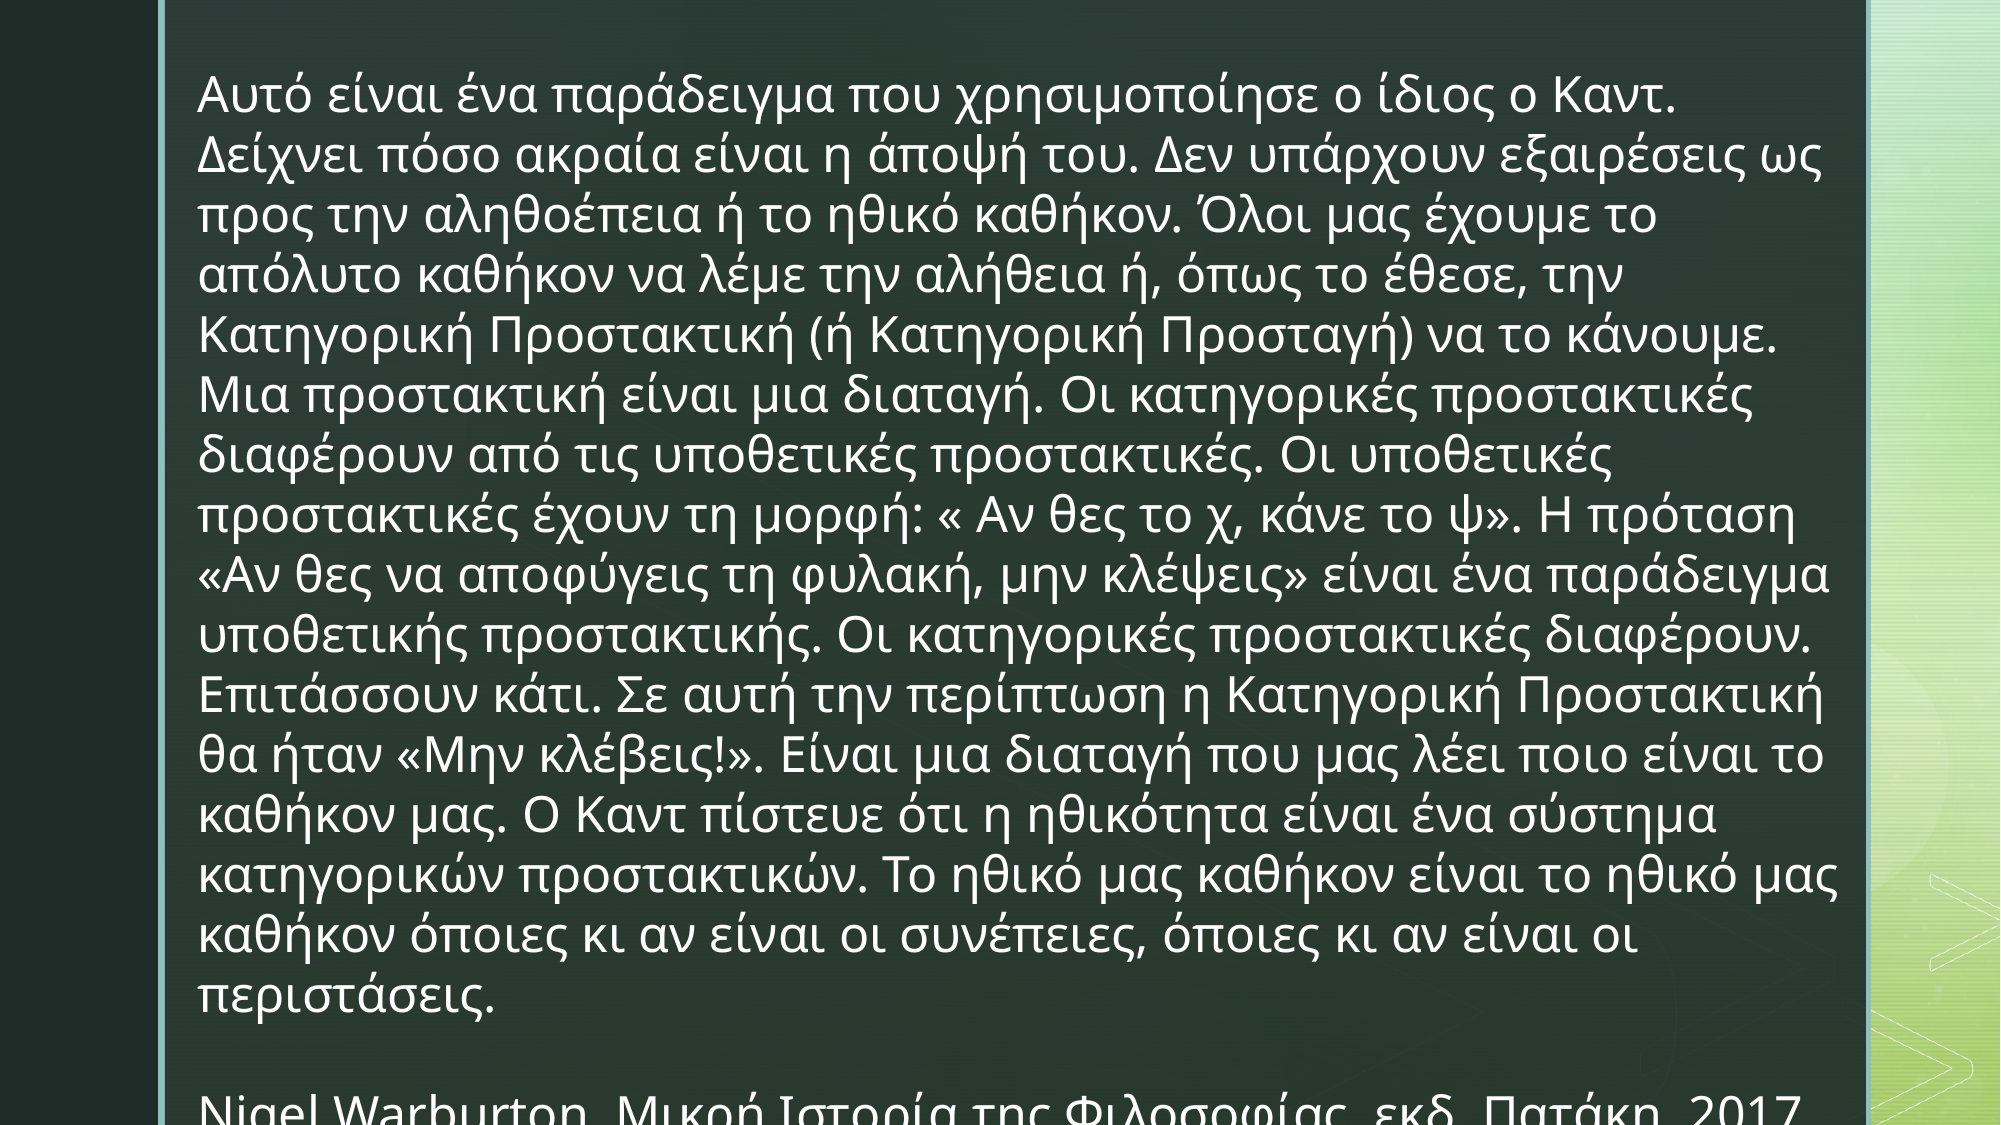

Αυτό είναι ένα παράδειγμα που χρησιμοποίησε ο ίδιος ο Καντ. Δείχνει πόσο ακραία είναι η άποψή του. Δεν υπάρχουν εξαιρέσεις ως προς την αληθοέπεια ή το ηθικό καθήκον. Όλοι μας έχουμε το απόλυτο καθήκον να λέμε την αλήθεια ή, όπως το έθεσε, την Κατηγορική Προστακτική (ή Κατηγορική Προστα­γή) να το κάνουμε. Μια προστακτική είναι μια διαταγή. Οι κατηγορικές προστακτικές διαφέρουν από τις υποθετικές προ­στακτικές. Οι υποθετικές προστακτικές έχουν τη μορφή: « Αν θες το χ, κάνε το ψ». Η πρόταση «Αν θες να αποφύγεις τη φυ­λακή, μην κλέψεις» είναι ένα παράδειγμα υποθετικής προστα­κτικής. Οι κατηγορικές προστακτικές διαφέρουν. Επιτάσσουν κάτι. Σε αυτή την περίπτωση η Κατηγορική Προστακτική θα ήταν «Μην κλέβεις!». Είναι μια διαταγή που μας λέει ποιο είναι το καθήκον μας. Ο Καντ πίστευε ότι η ηθικότητα είναι ένα σύ­στημα κατηγορικών προστακτικών. Το ηθικό μας καθήκον είναι το ηθικό μας καθήκον όποιες κι αν είναι οι συνέπειες, όποιες κι αν είναι οι περιστάσεις.
Nigel Warburton, Μικρή Ιστορία της Φιλοσοφίας, εκδ. Πατάκη, 2017, σελ.147-148.